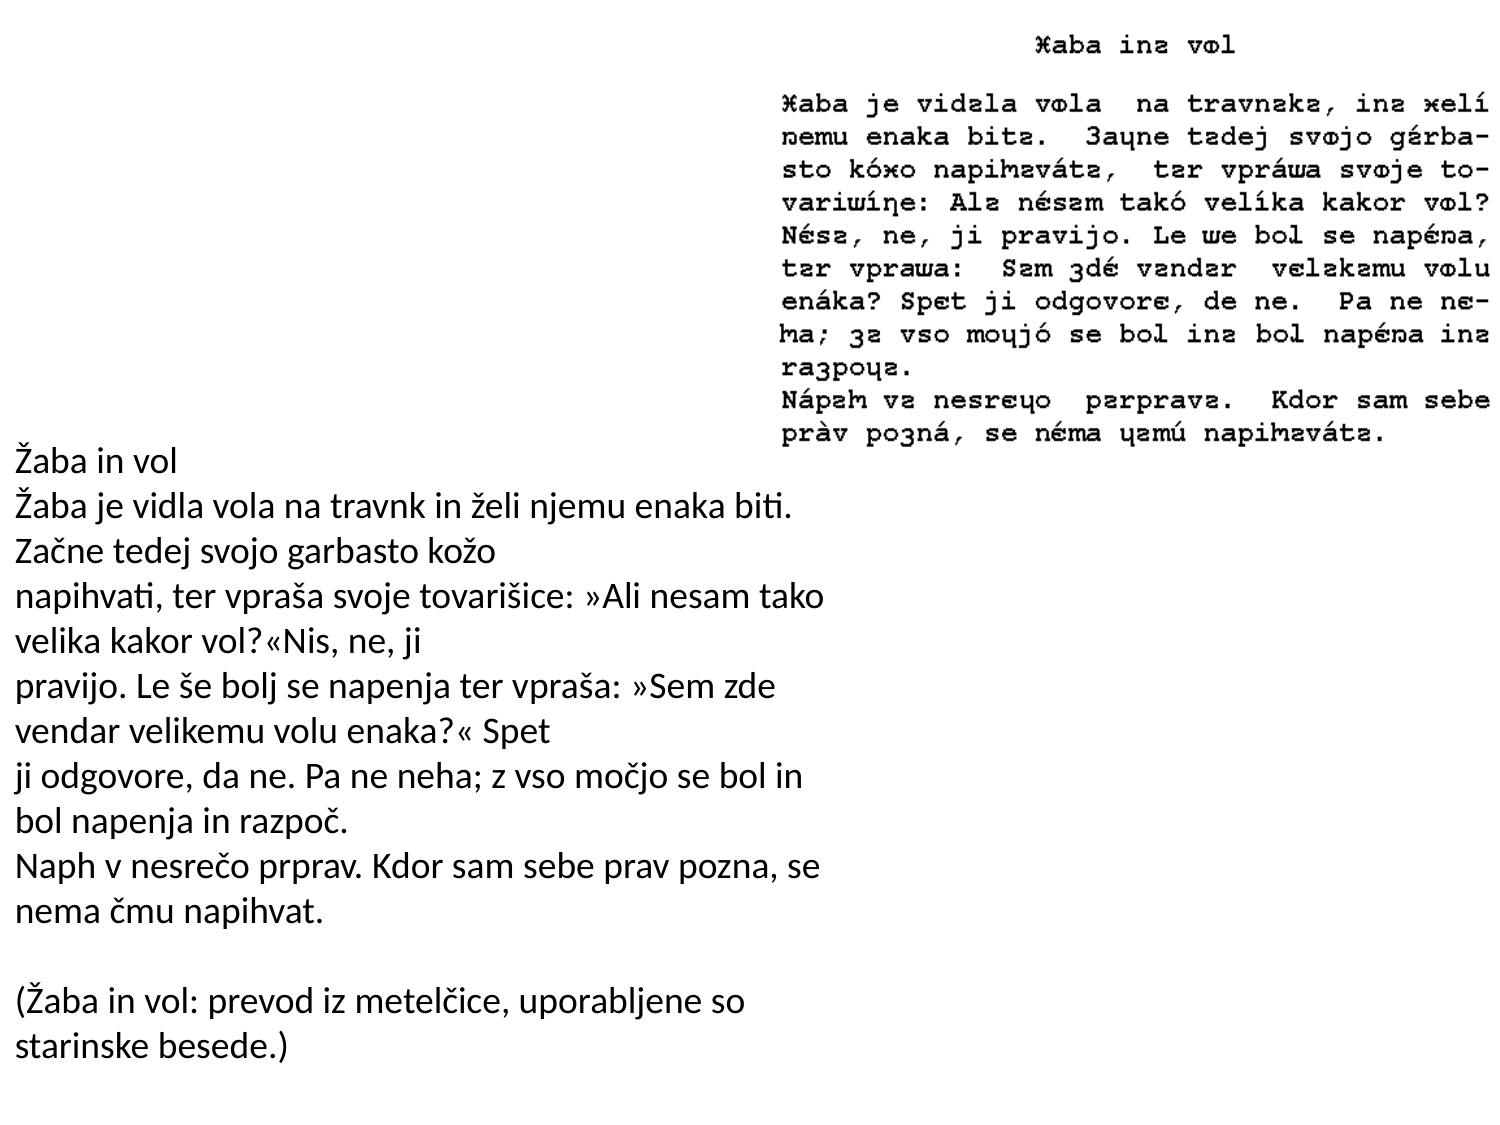

Žaba in vol
Žaba je vidla vola na travnk in želi njemu enaka biti. Začne tedej svojo garbasto kožo
napihvati, ter vpraša svoje tovarišice: »Ali nesam tako velika kakor vol?«Nis, ne, ji
pravijo. Le še bolj se napenja ter vpraša: »Sem zde vendar velikemu volu enaka?« Spet
ji odgovore, da ne. Pa ne neha; z vso močjo se bol in bol napenja in razpoč.
Naph v nesrečo prprav. Kdor sam sebe prav pozna, se nema čmu napihvat.
(Žaba in vol: prevod iz metelčice, uporabljene so starinske besede.)